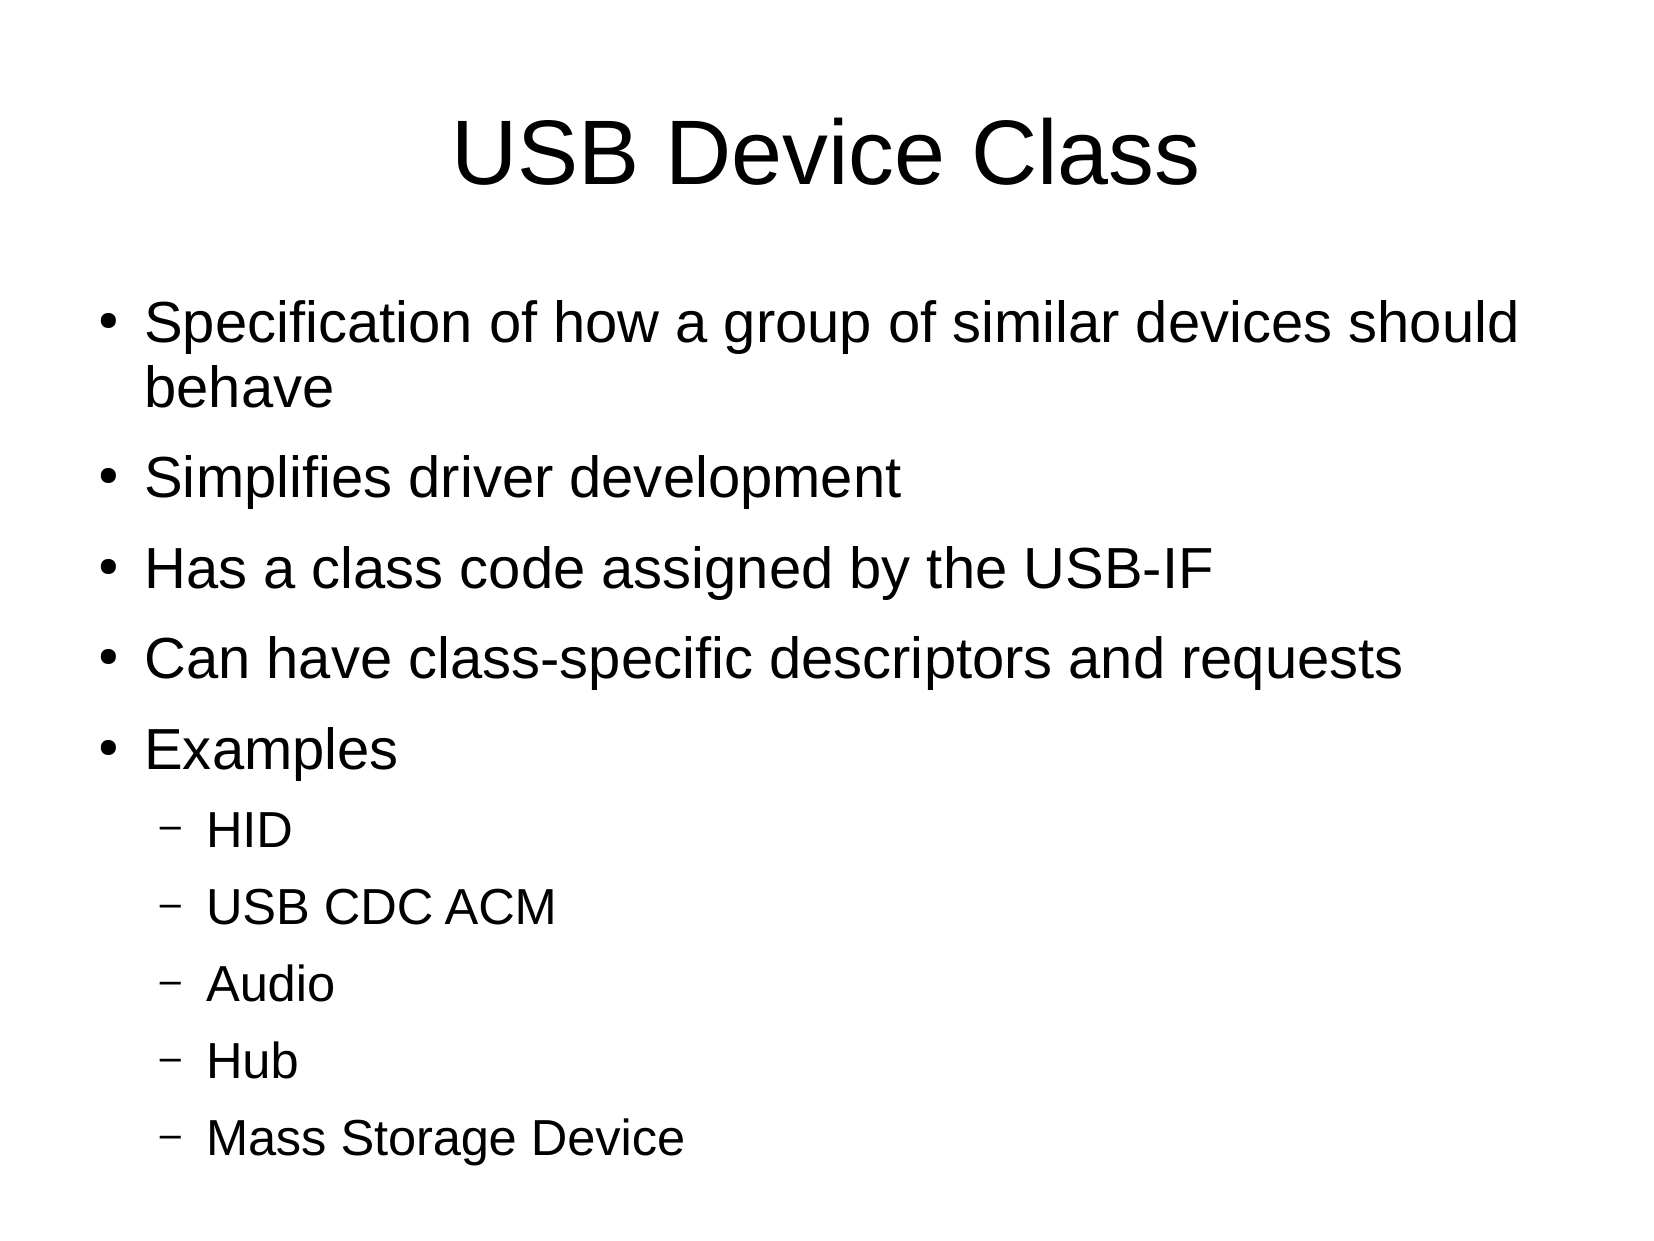

# USB Device Class
Specification of how a group of similar devices should behave
Simplifies driver development
Has a class code assigned by the USB-IF
Can have class-specific descriptors and requests
Examples
HID
USB CDC ACM
Audio
Hub
Mass Storage Device